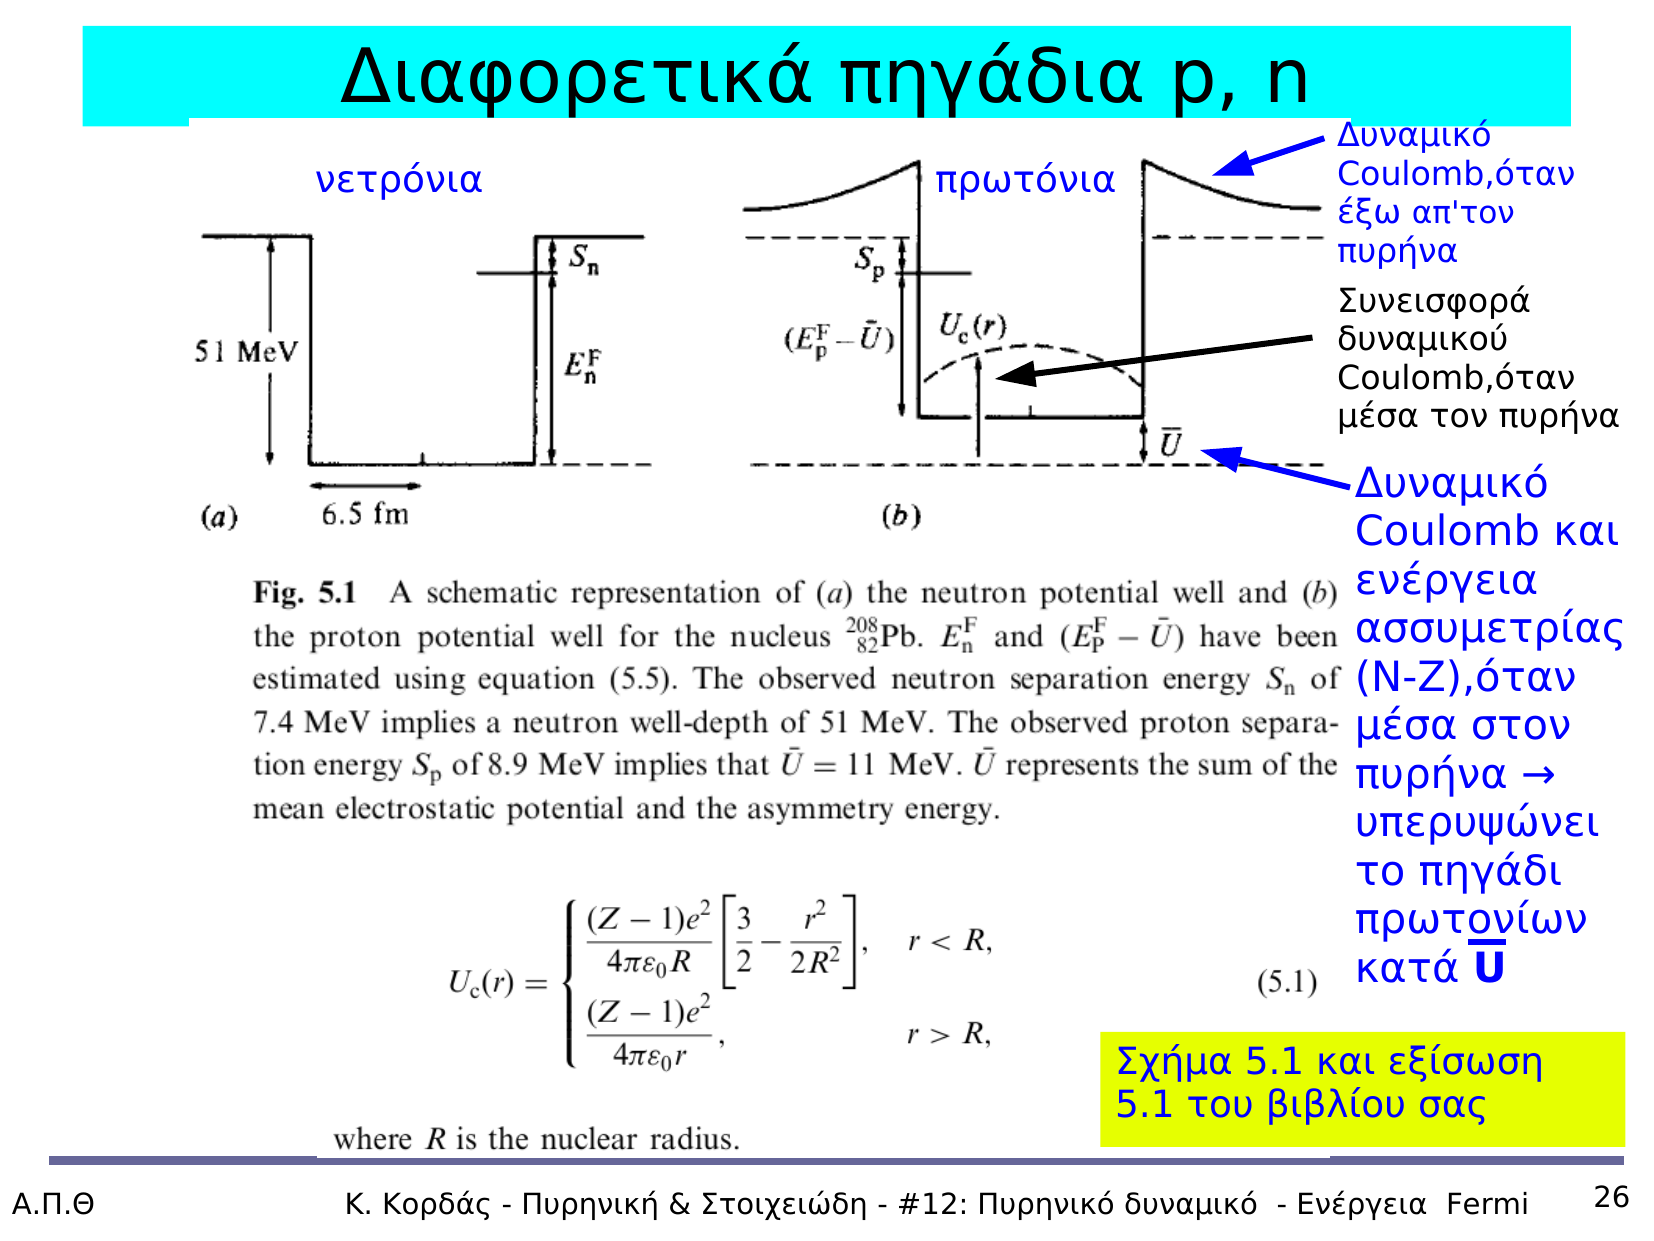

# Διαφορετικά πηγάδια p, n
Δυναμικό Coulomb,όταν έξω απ'τον πυρήνα
νετρόνια
πρωτόνια
Συνεισφορά δυναμικού Coulomb,όταν μέσα τον πυρήνα
Δυναμικό Coulomb και ενέργεια ασσυμετρίας (Ν-Ζ),όταν μέσα στον πυρήνα → υπερυψώνει το πηγάδι πρωτονίων
κατά U
Σχήμα 5.1 και εξίσωση 5.1 του βιβλίου σας
26
Α.Π.Θ
Κ. Κορδάς - Πυρηνική & Στοιχειώδη - #12: Πυρηνικό δυναμικό - Ενέργεια Fermi